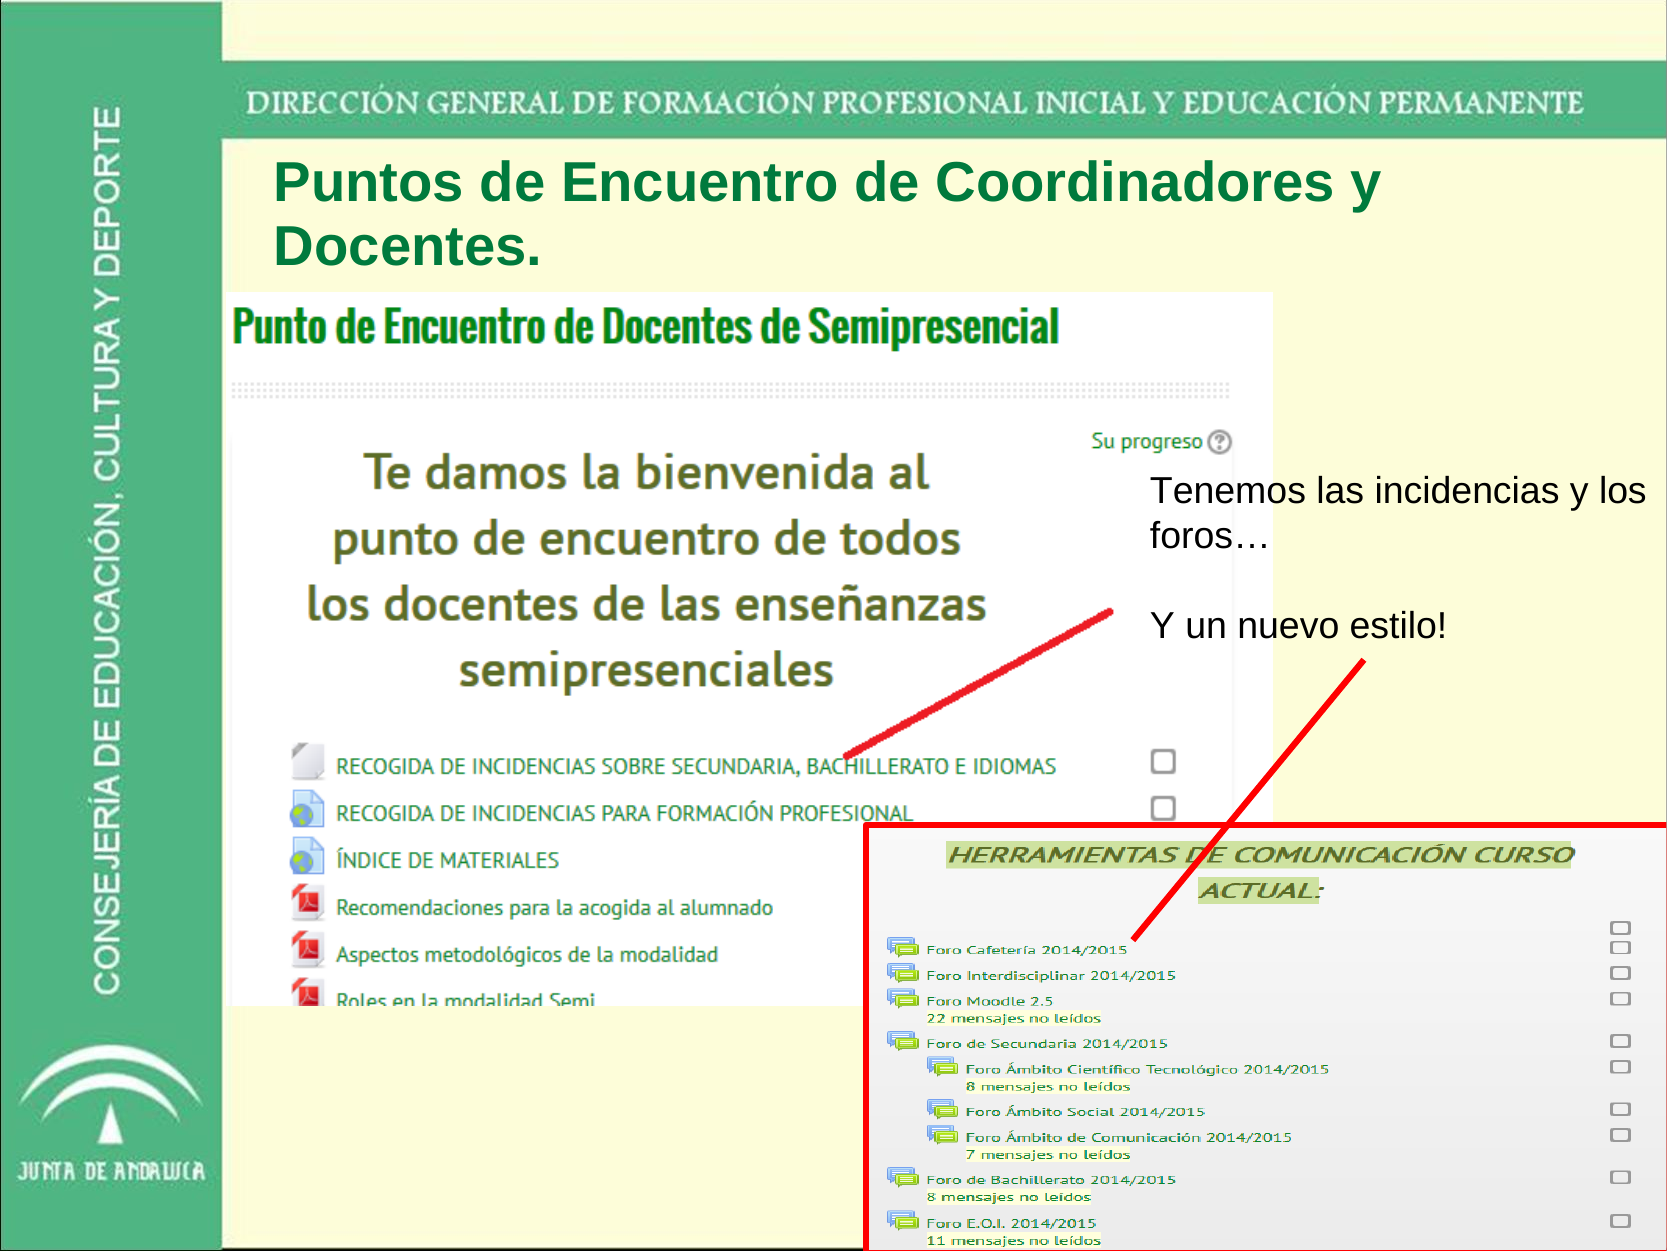

Puntos de Encuentro de Coordinadores y Docentes.
Tenemos las incidencias y los foros…
Y un nuevo estilo!